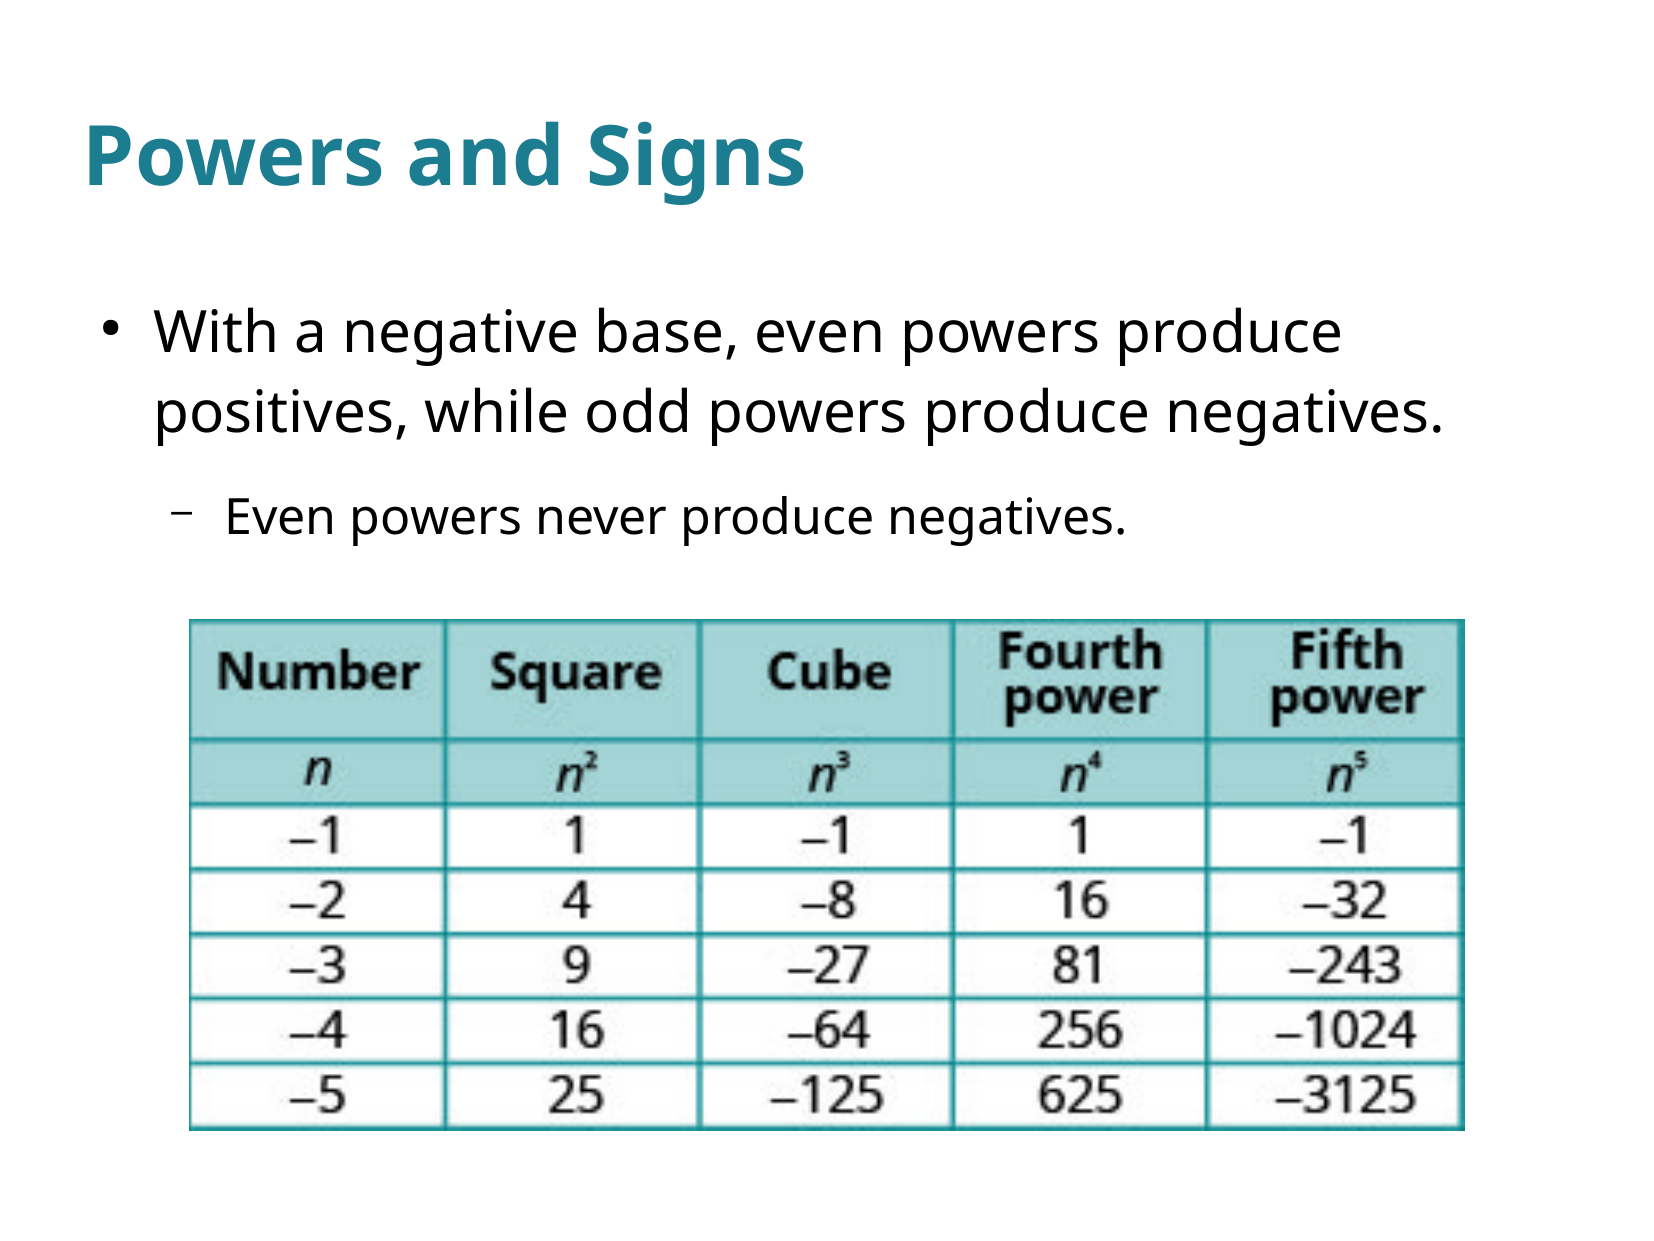

# Powers and Signs
With a negative base, even powers produce positives, while odd powers produce negatives.
Even powers never produce negatives.